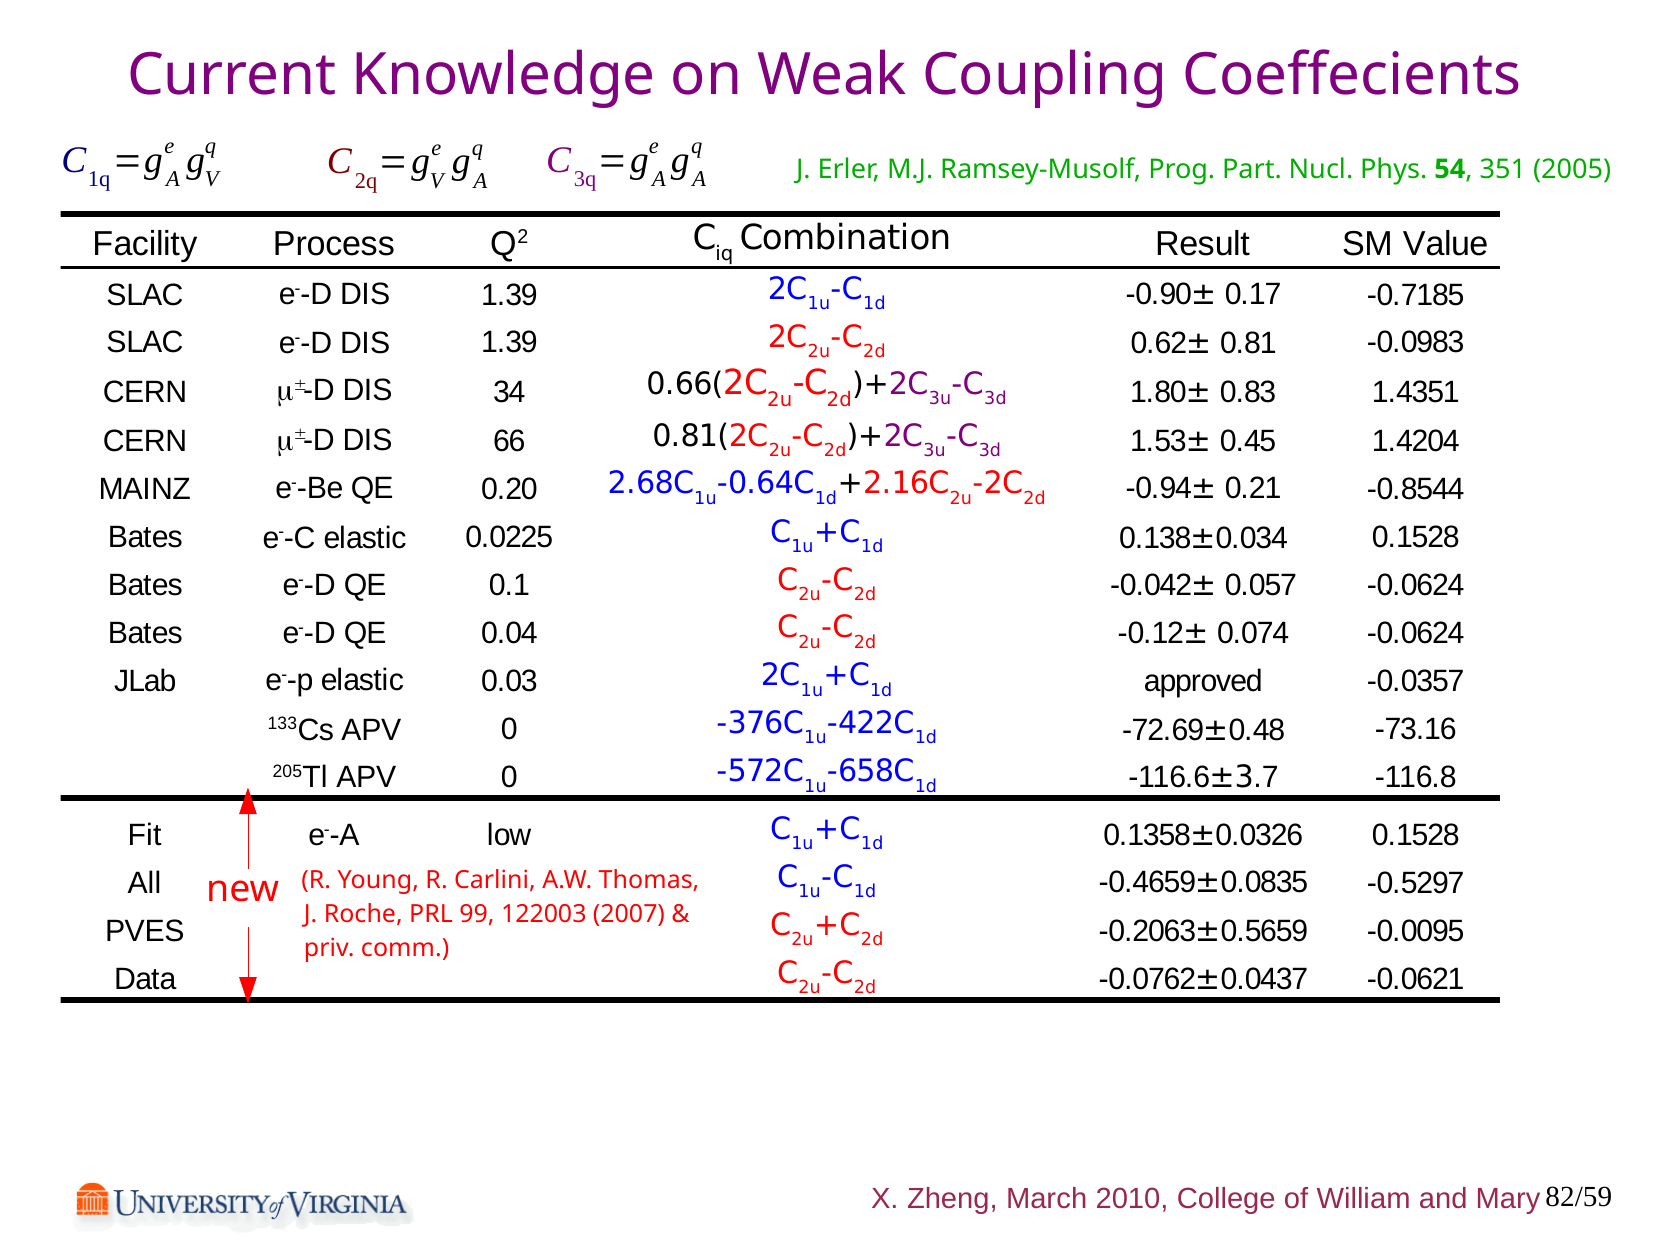

# Current Knowledge on Weak Coupling Coeffecients
 J. Erler, M.J. Ramsey-Musolf, Prog. Part. Nucl. Phys. 54, 351 (2005)
new
(R. Young, R. Carlini, A.W. Thomas, J. Roche, PRL 99, 122003 (2007) & priv. comm.)